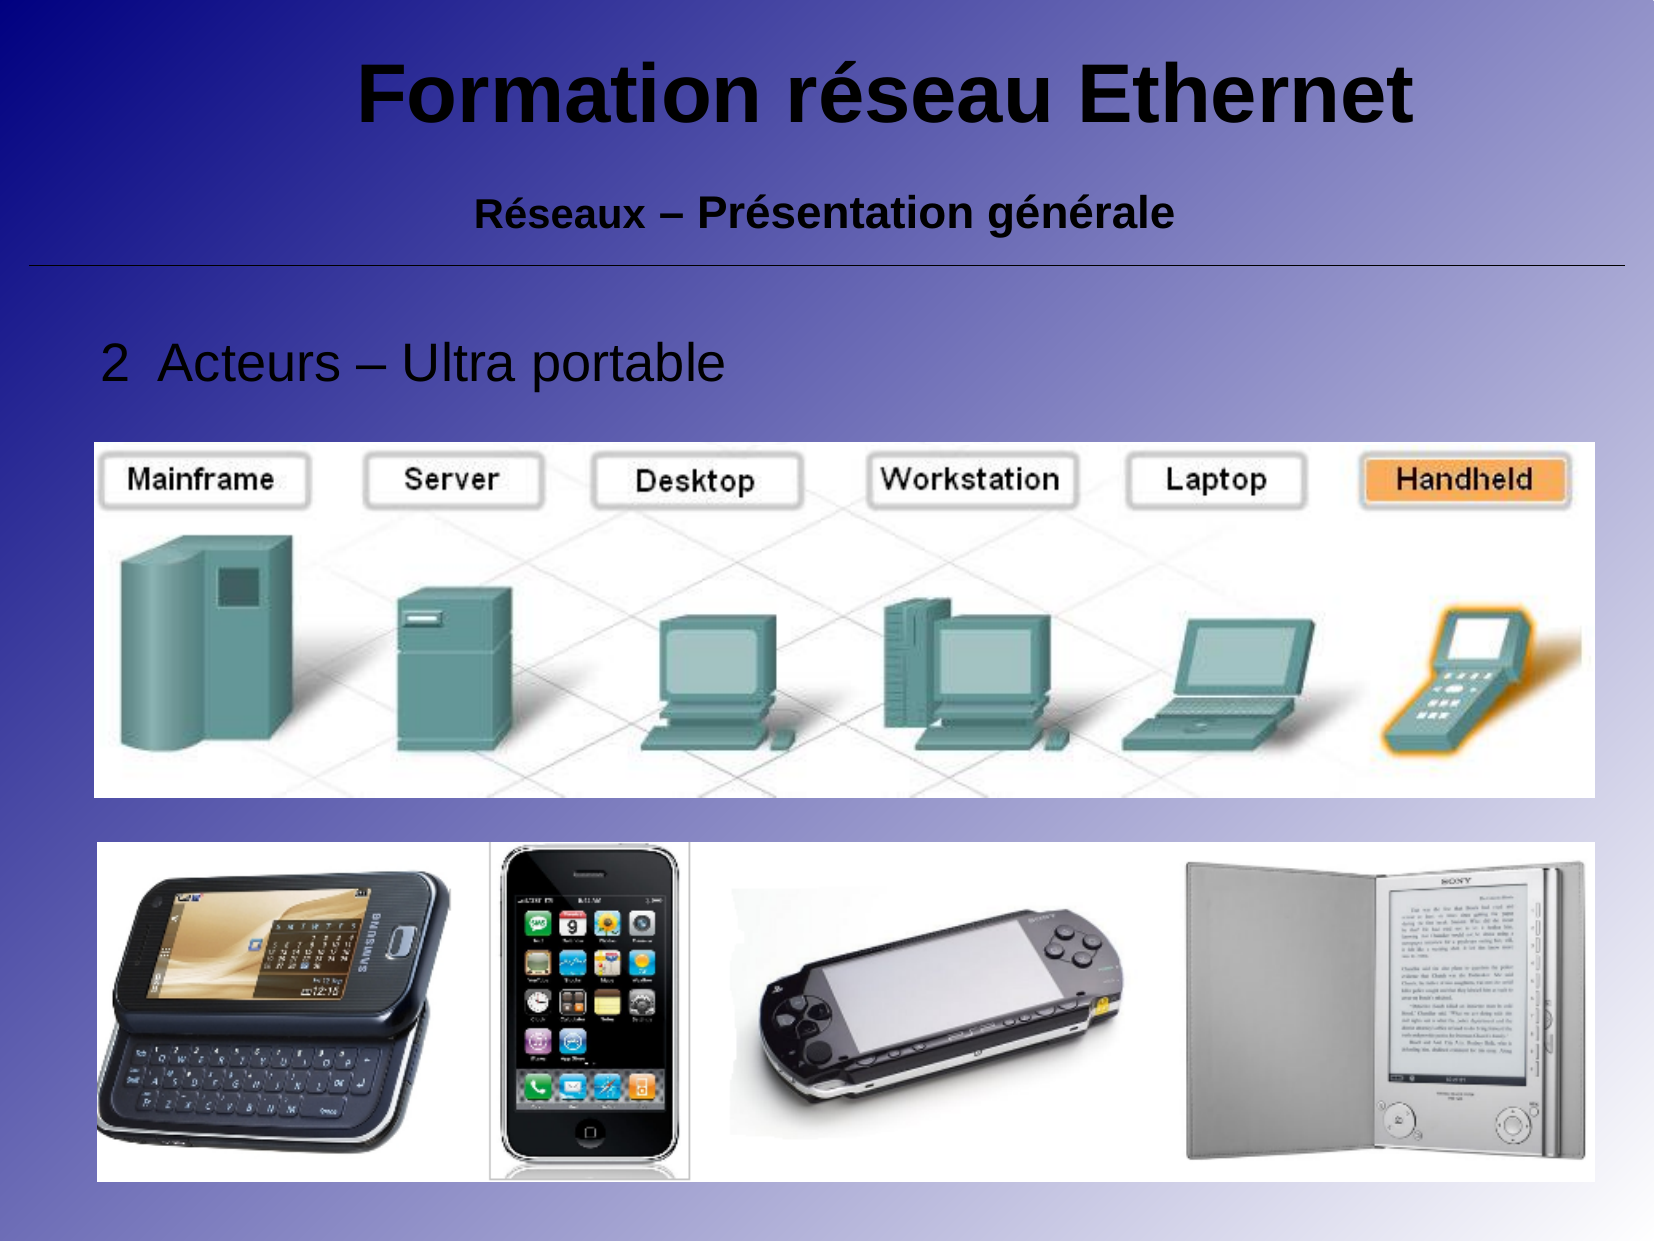

Formation réseau Ethernet
Réseaux – Présentation générale
2 Acteurs – Ultra portable